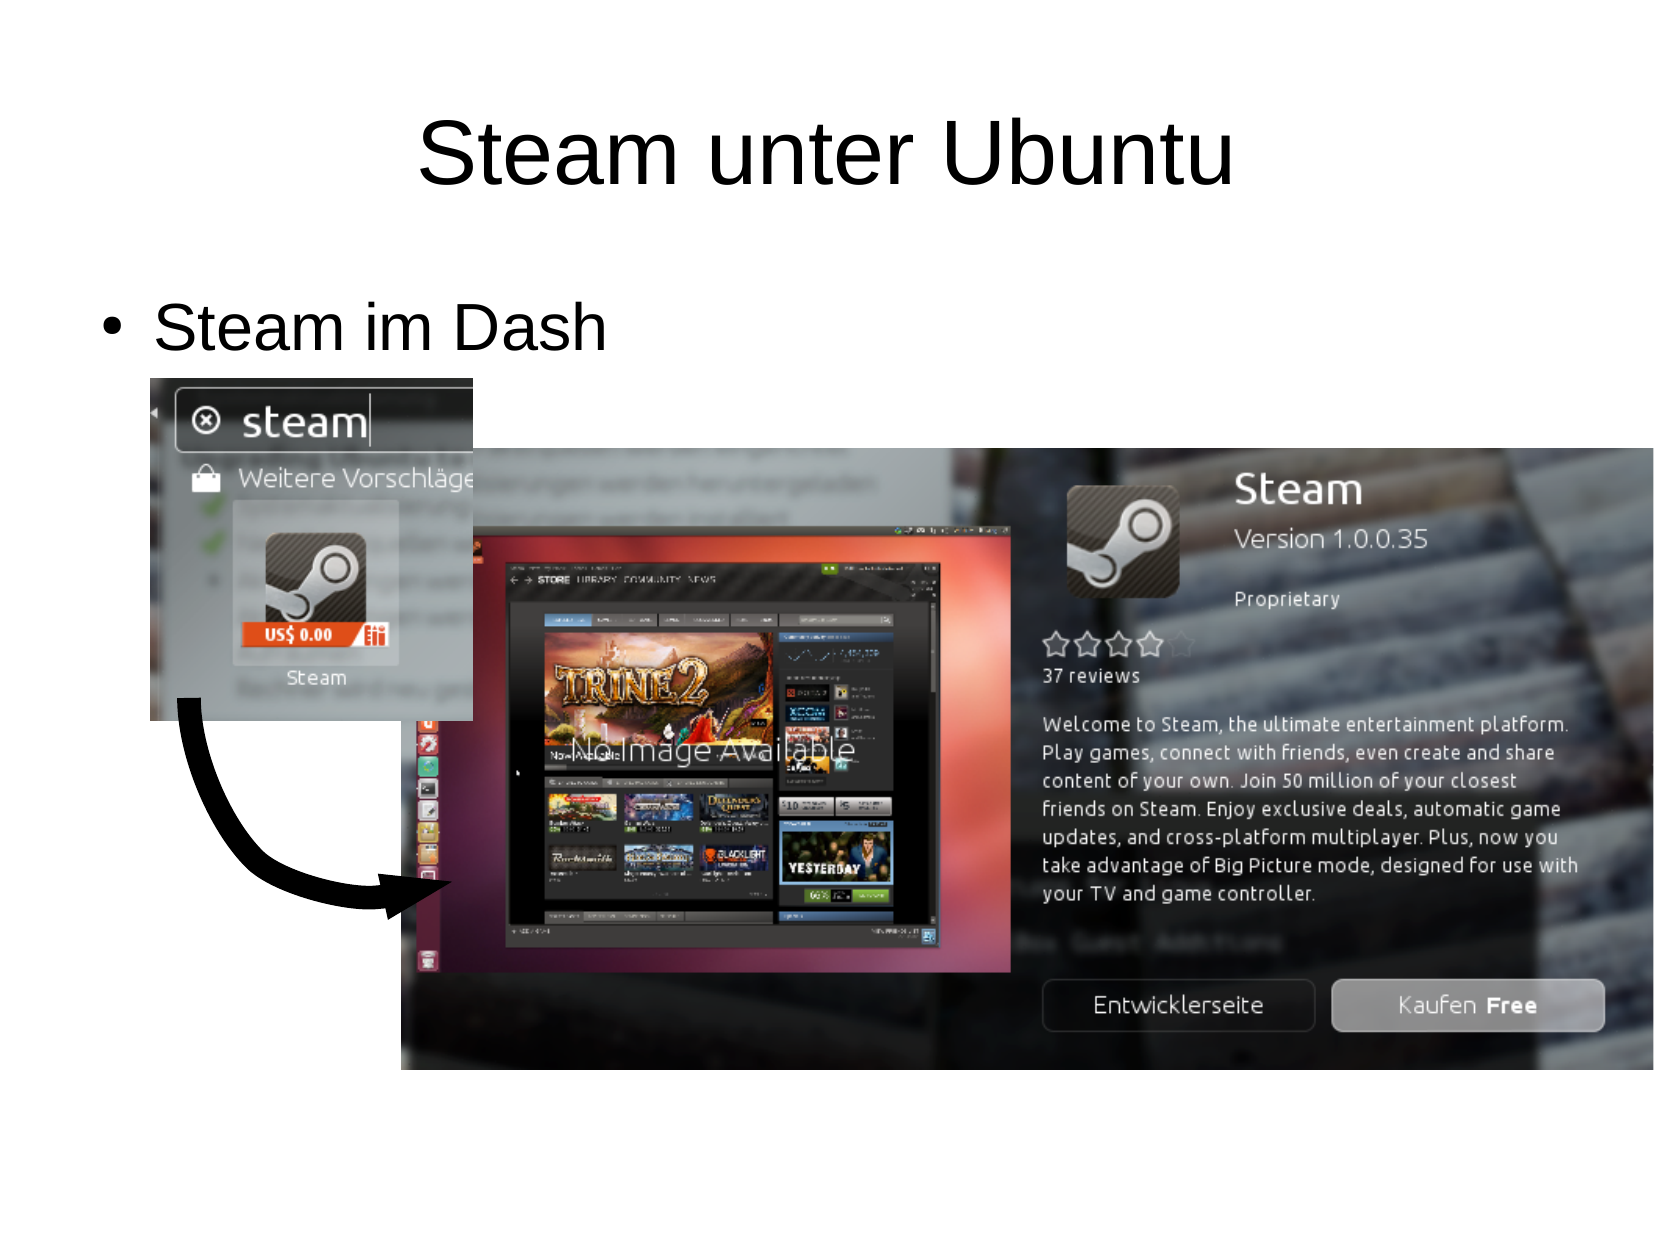

# Steam unter Ubuntu
Steam im Dash